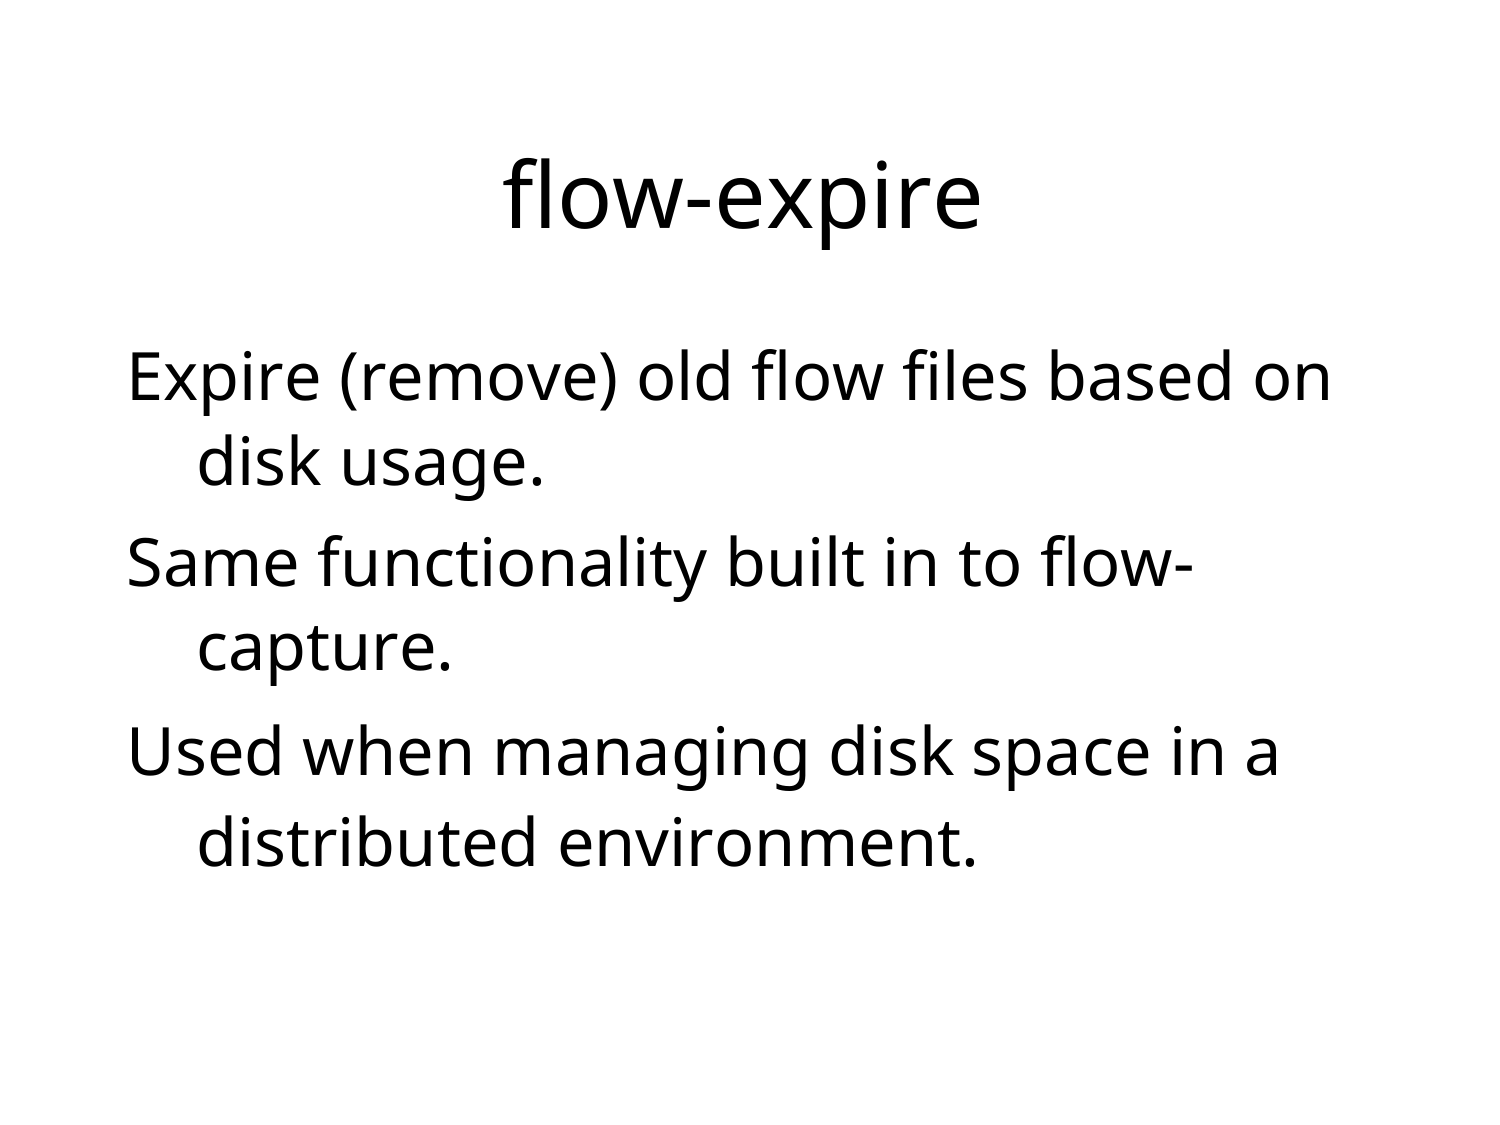

# flow-expire
Expire (remove) old flow files based on disk usage.
Same functionality built in to flow-capture.
Used when managing disk space in a distributed environment.